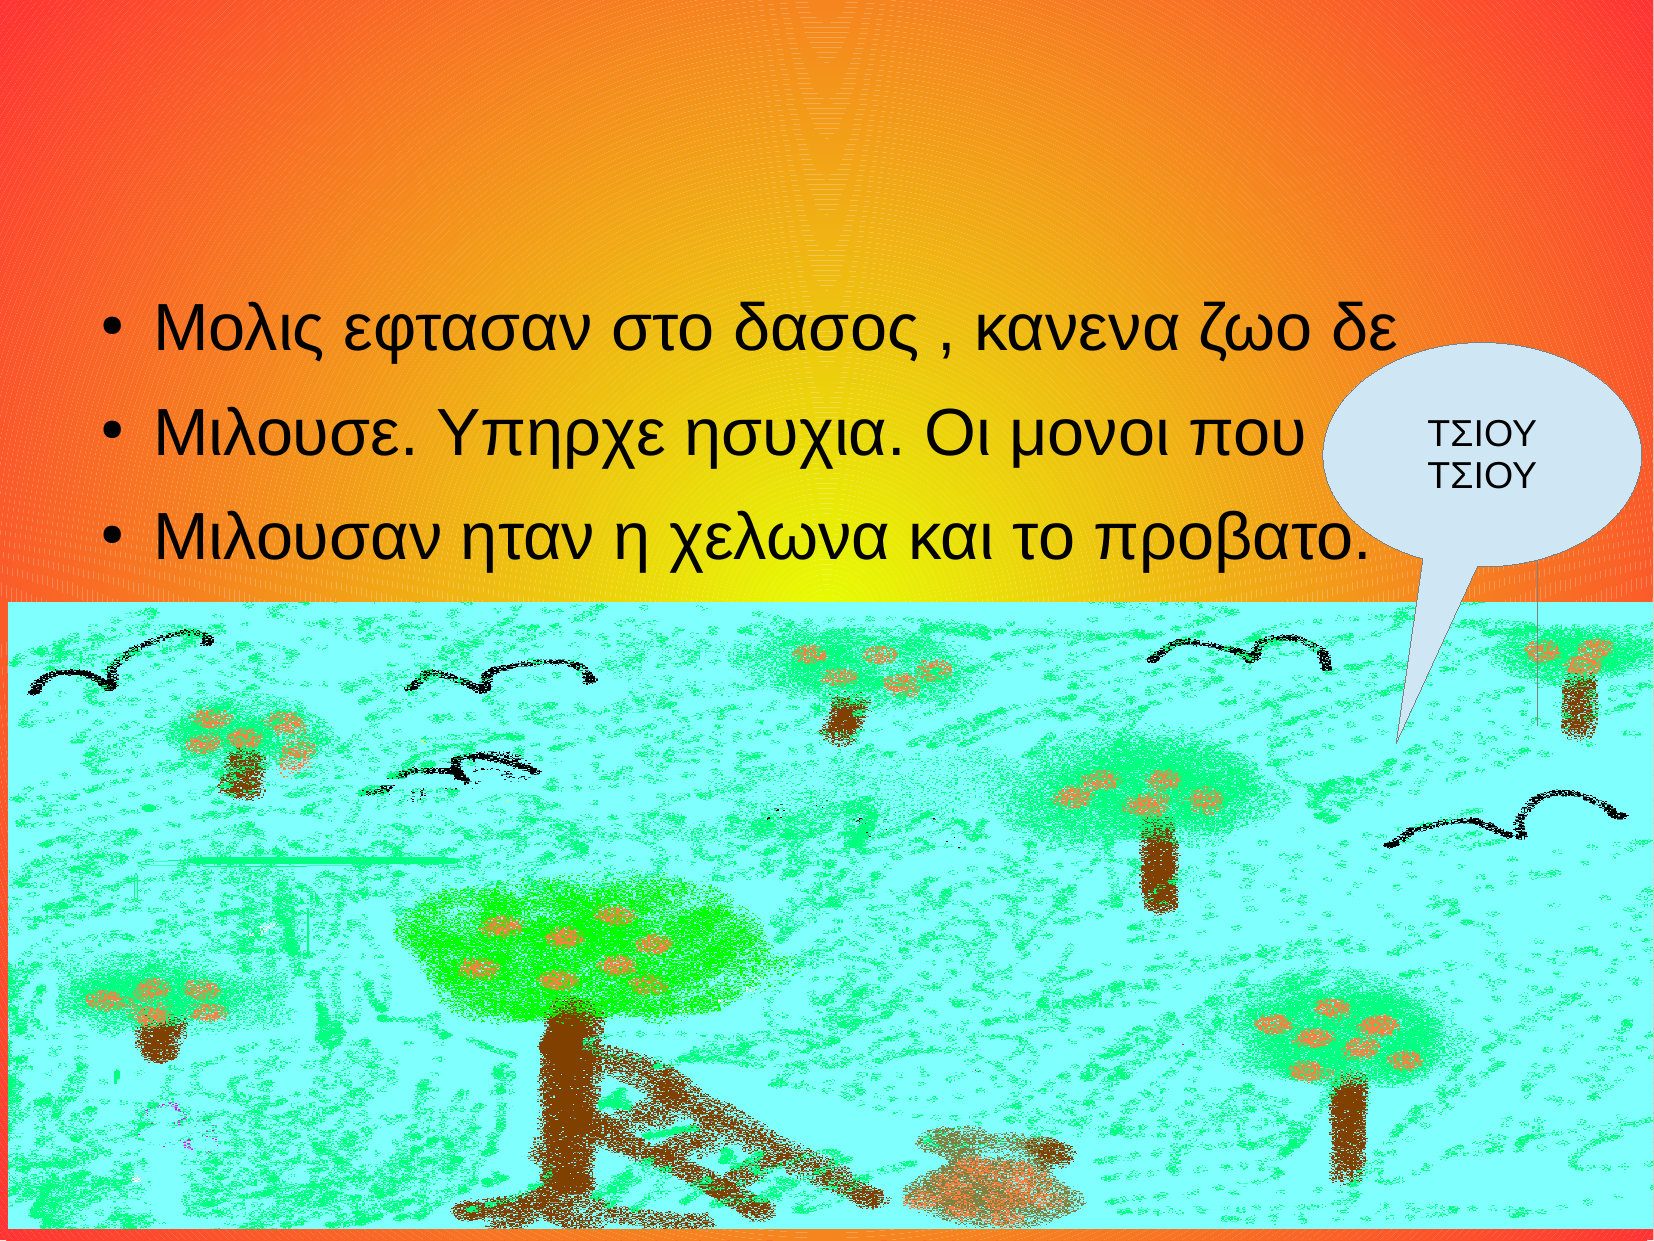

#
Μολις εφτασαν στο δασος , κανενα ζωο δε
Μιλουσε. Υπηρχε ησυχια. Οι μονοι που
Μιλουσαν ηταν η χελωνα και το προβατο.
ΤΣΙΟΥ
ΤΣΙΟΥ